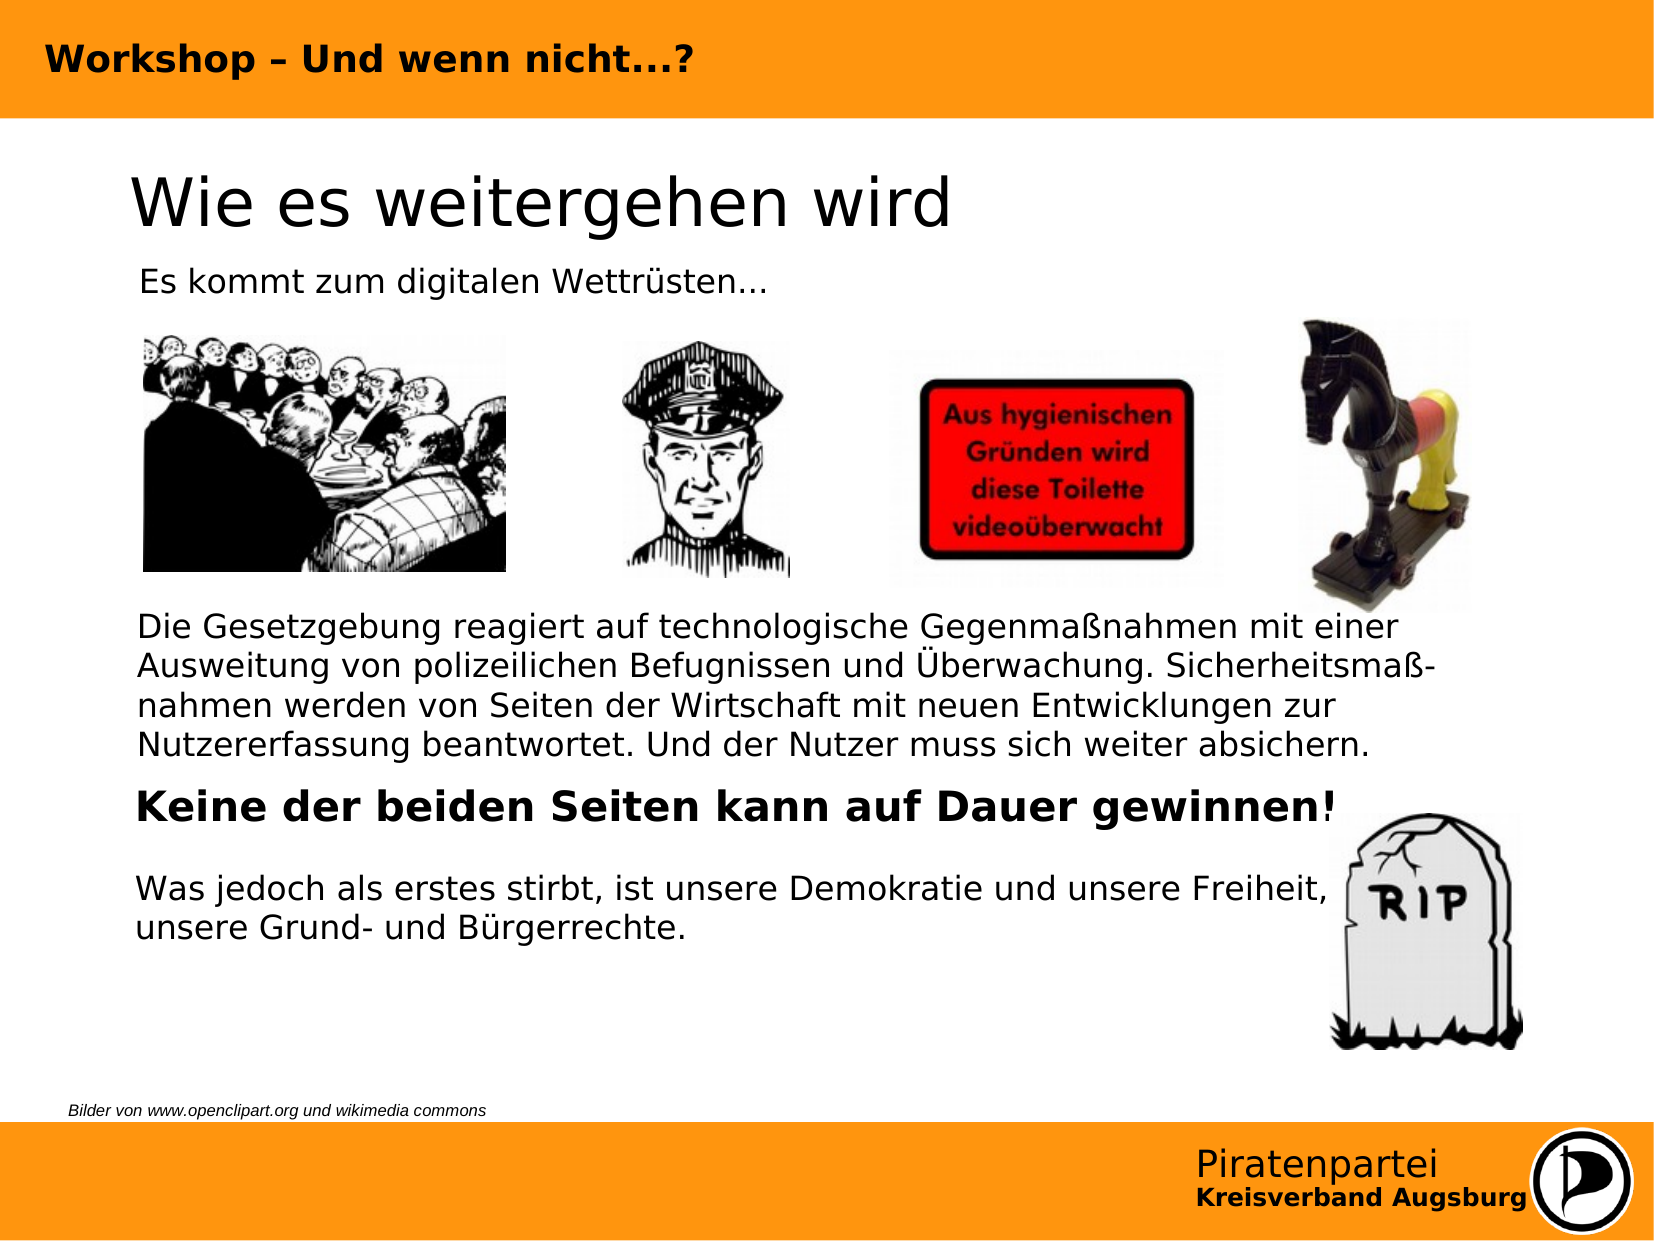

Workshop – Und wenn nicht...?
Wie es weitergehen wird
Es kommt zum digitalen Wettrüsten...
Die Gesetzgebung reagiert auf technologische Gegenmaßnahmen mit einer Ausweitung von polizeilichen Befugnissen und Überwachung. Sicherheitsmaß-nahmen werden von Seiten der Wirtschaft mit neuen Entwicklungen zur Nutzererfassung beantwortet. Und der Nutzer muss sich weiter absichern.
Keine der beiden Seiten kann auf Dauer gewinnen!
Was jedoch als erstes stirbt, ist unsere Demokratie und unsere Freiheit,
unsere Grund- und Bürgerrechte.
Bilder von www.openclipart.org und wikimedia commons